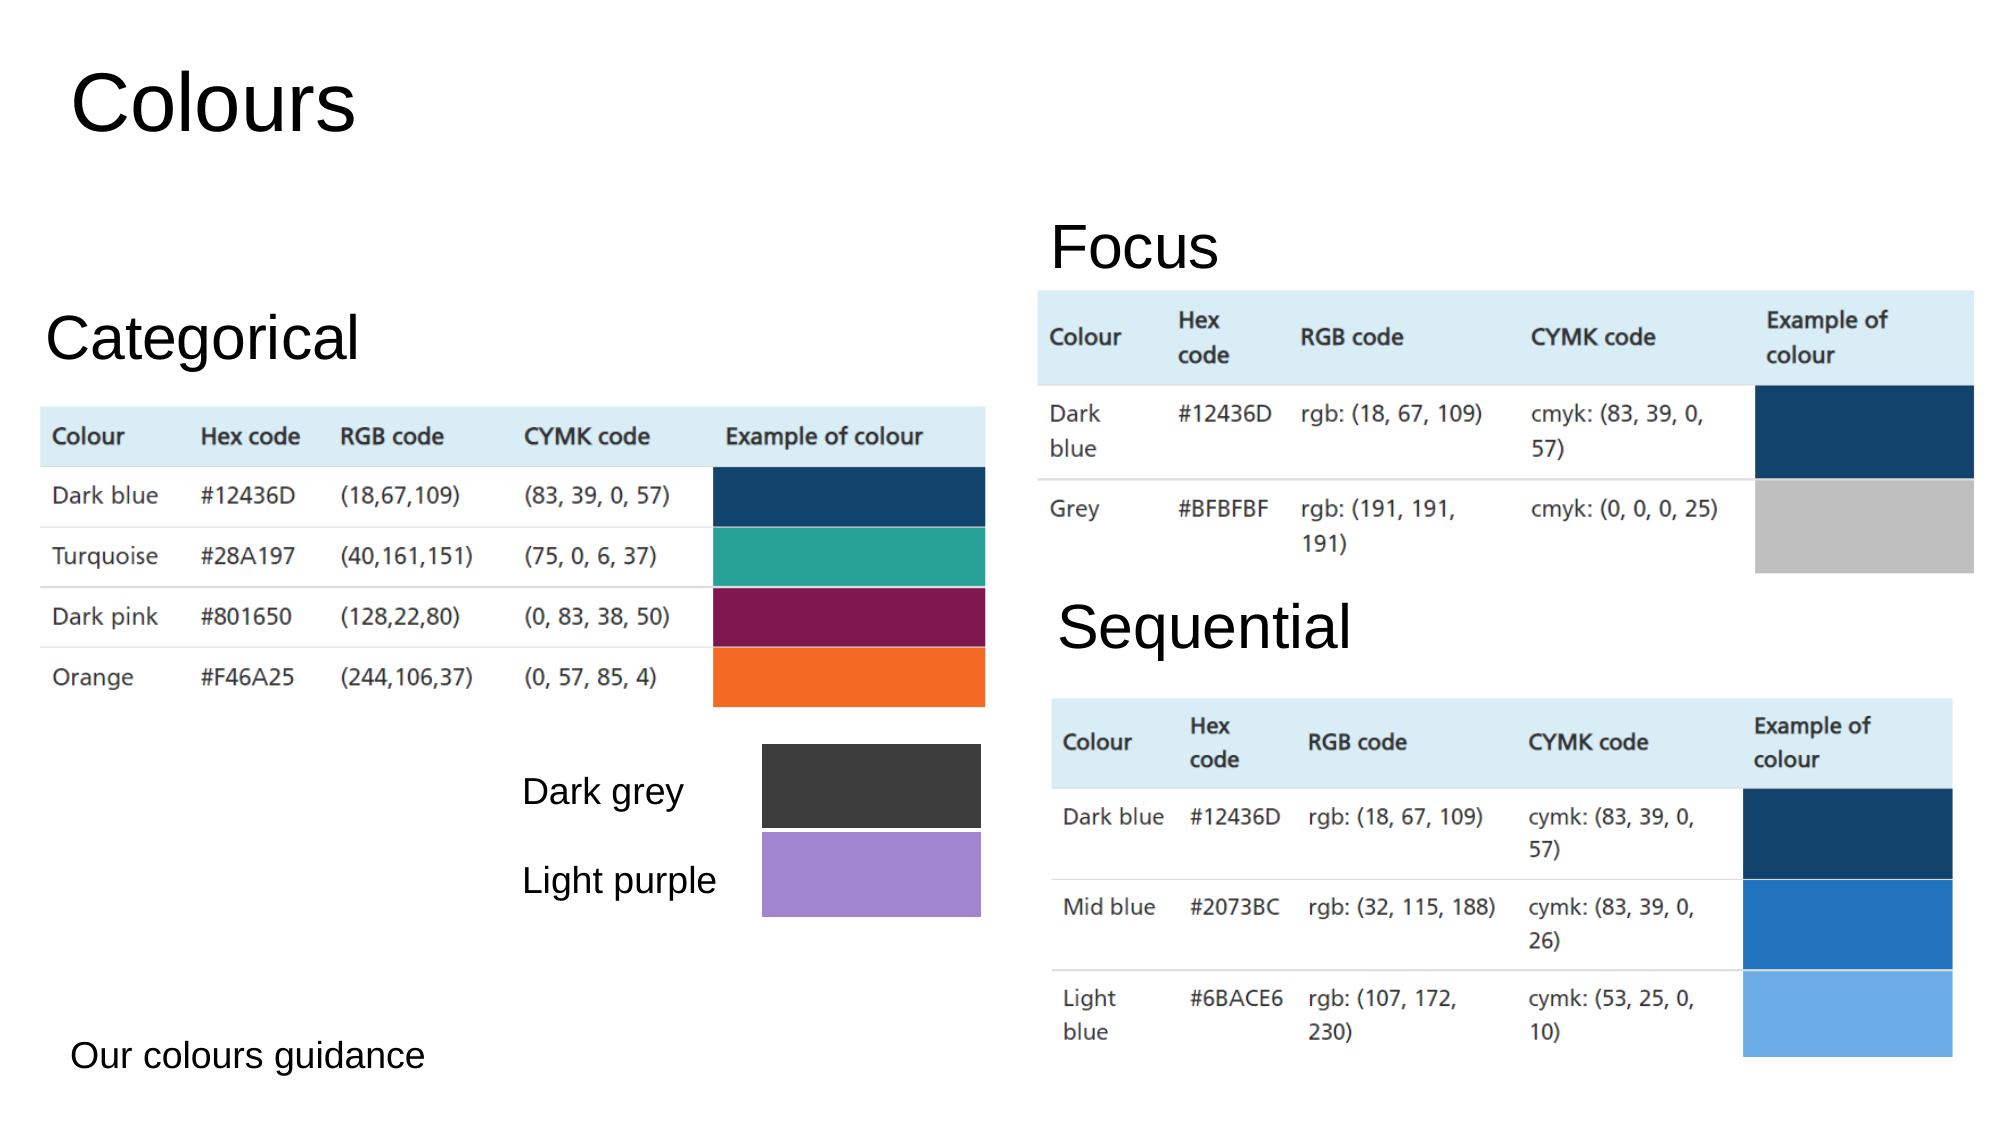

Colours
Focus
Categorical
Sequential
Dark grey
Light purple
Our colours guidance